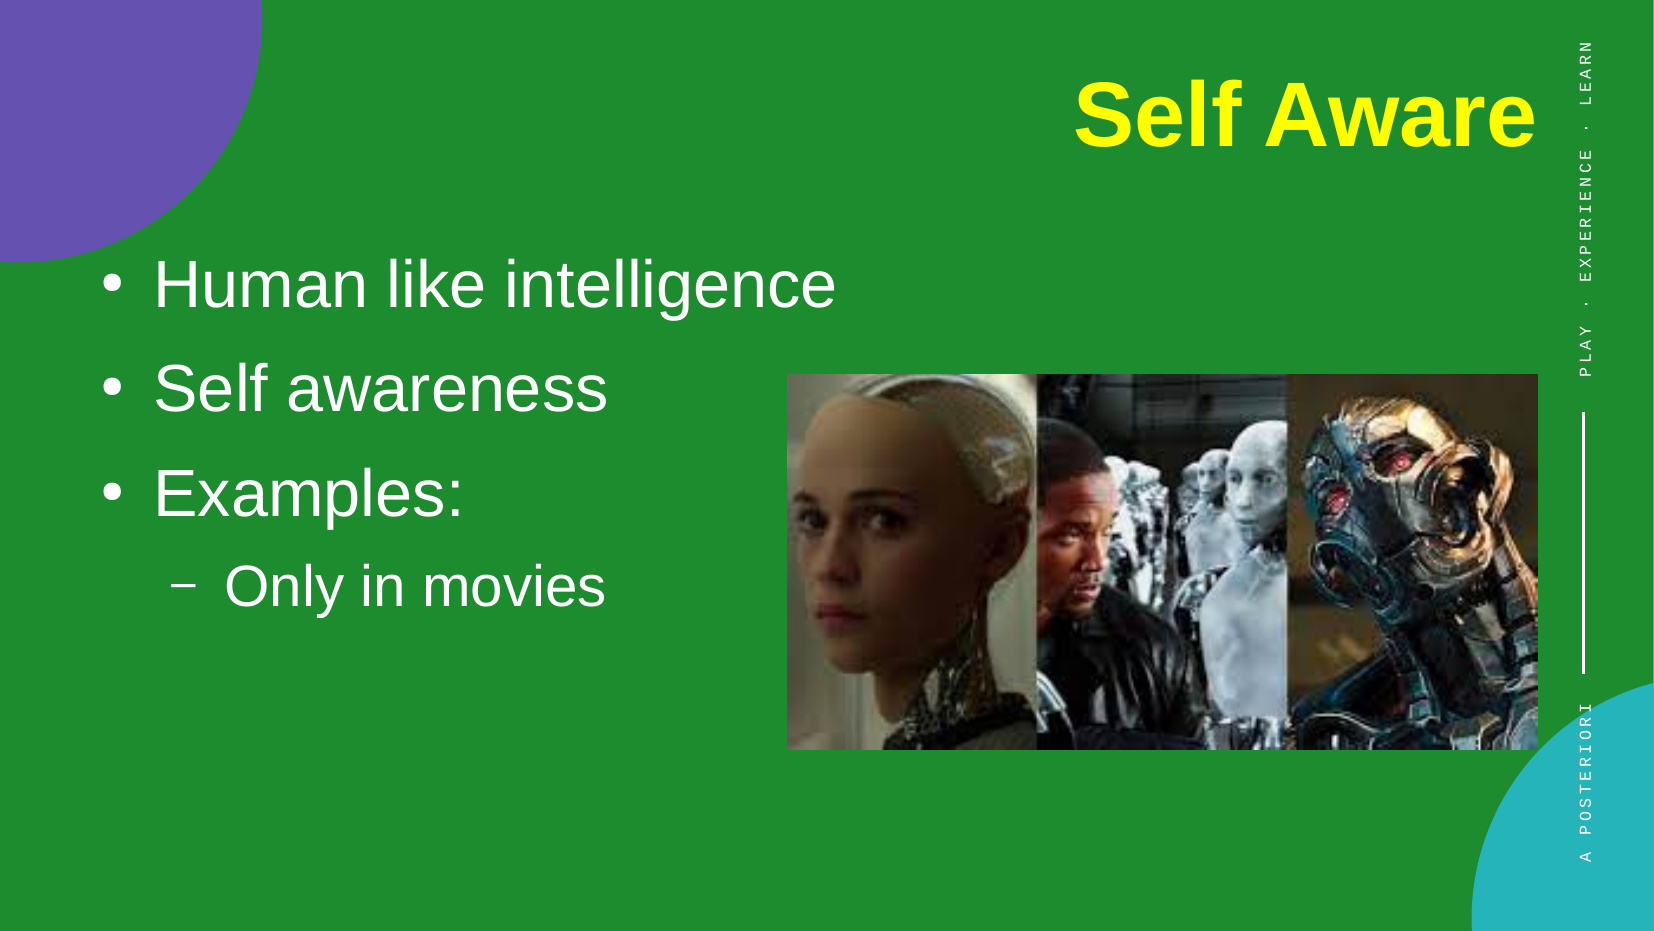

# Self Aware
Human like intelligence
Self awareness
Examples:
Only in movies